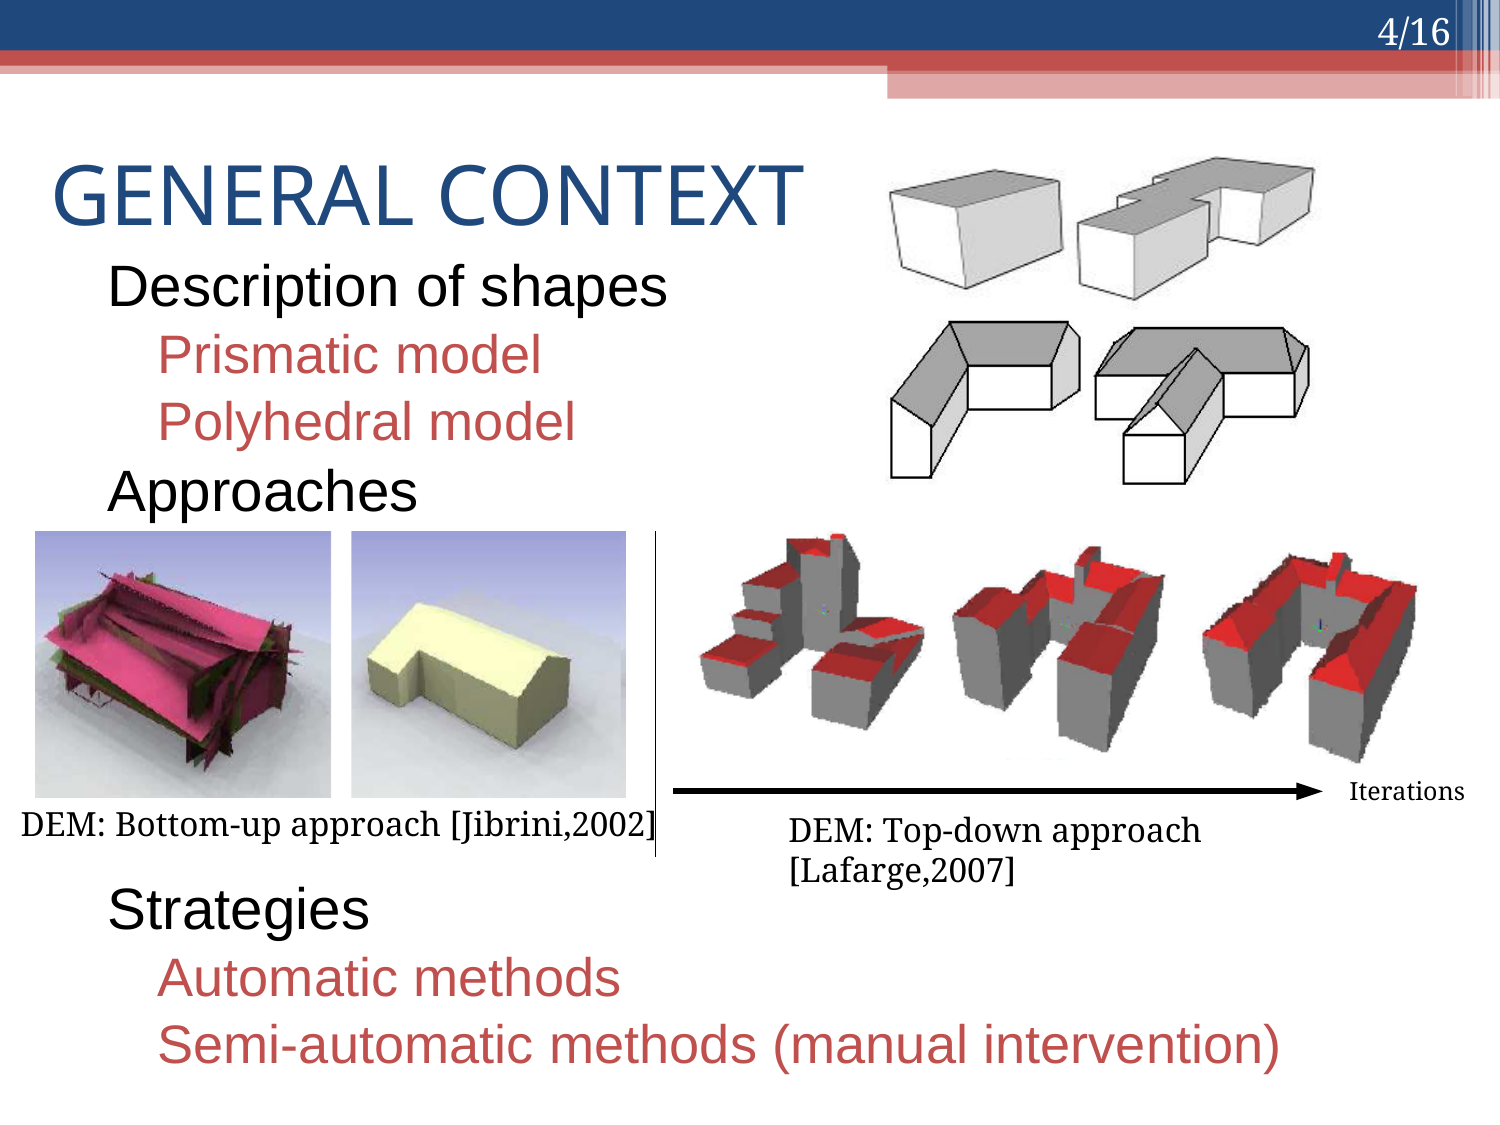

4/16
# GENERAL CONTEXT
Description of shapes
Prismatic model
Polyhedral model
Approaches
Strategies
Automatic methods
Semi-automatic methods (manual intervention)
Iterations
DEM: Bottom-up approach [Jibrini,2002]
DEM: Top-down approach [Lafarge,2007]